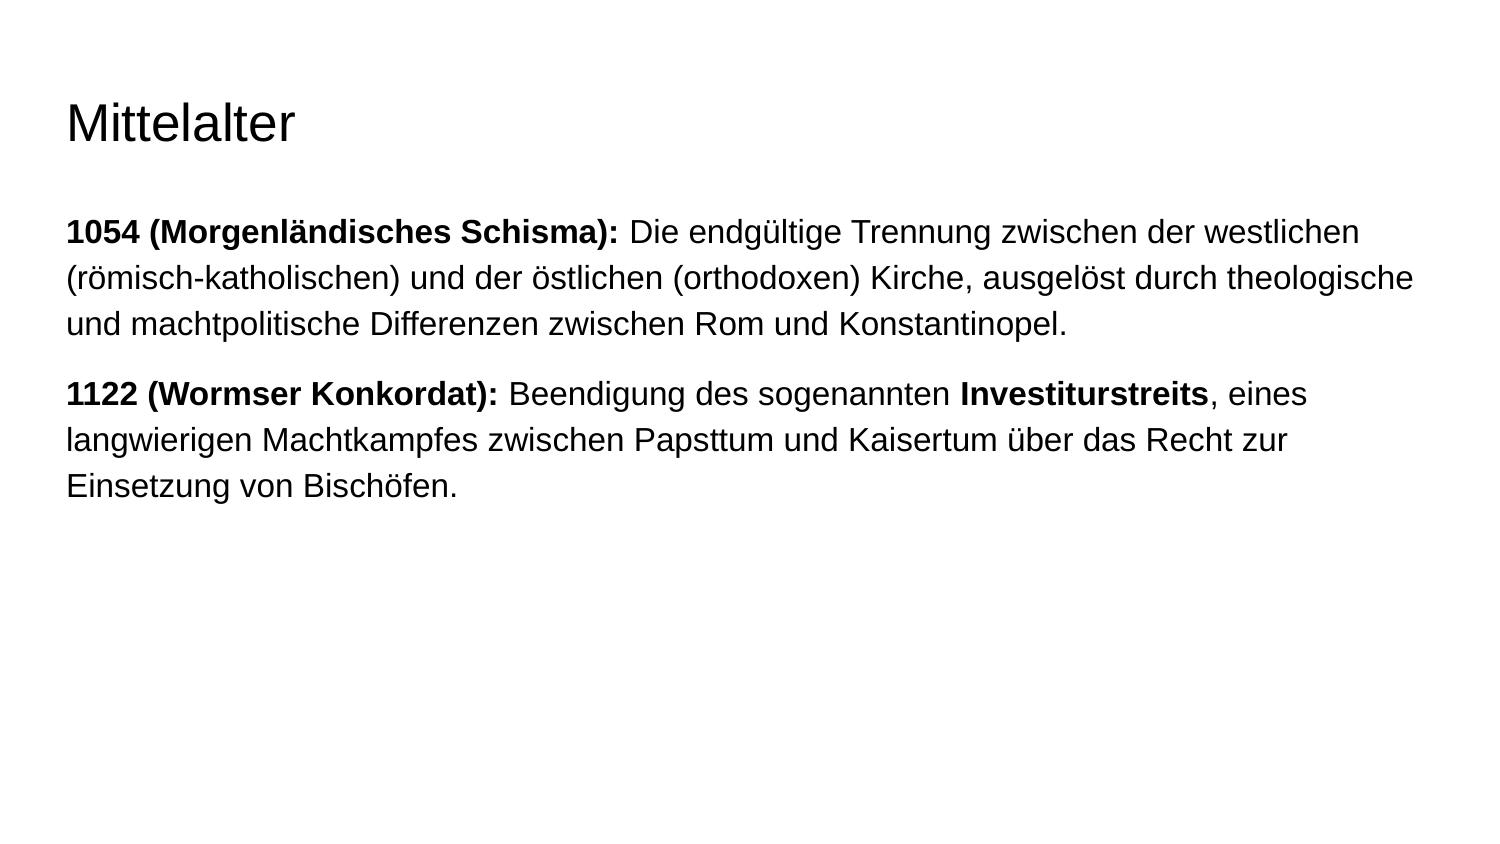

# Mittelalter
1054 (Morgenländisches Schisma): Die endgültige Trennung zwischen der westlichen (römisch-katholischen) und der östlichen (orthodoxen) Kirche, ausgelöst durch theologische und machtpolitische Differenzen zwischen Rom und Konstantinopel.
1122 (Wormser Konkordat): Beendigung des sogenannten Investiturstreits, eines langwierigen Machtkampfes zwischen Papsttum und Kaisertum über das Recht zur Einsetzung von Bischöfen.